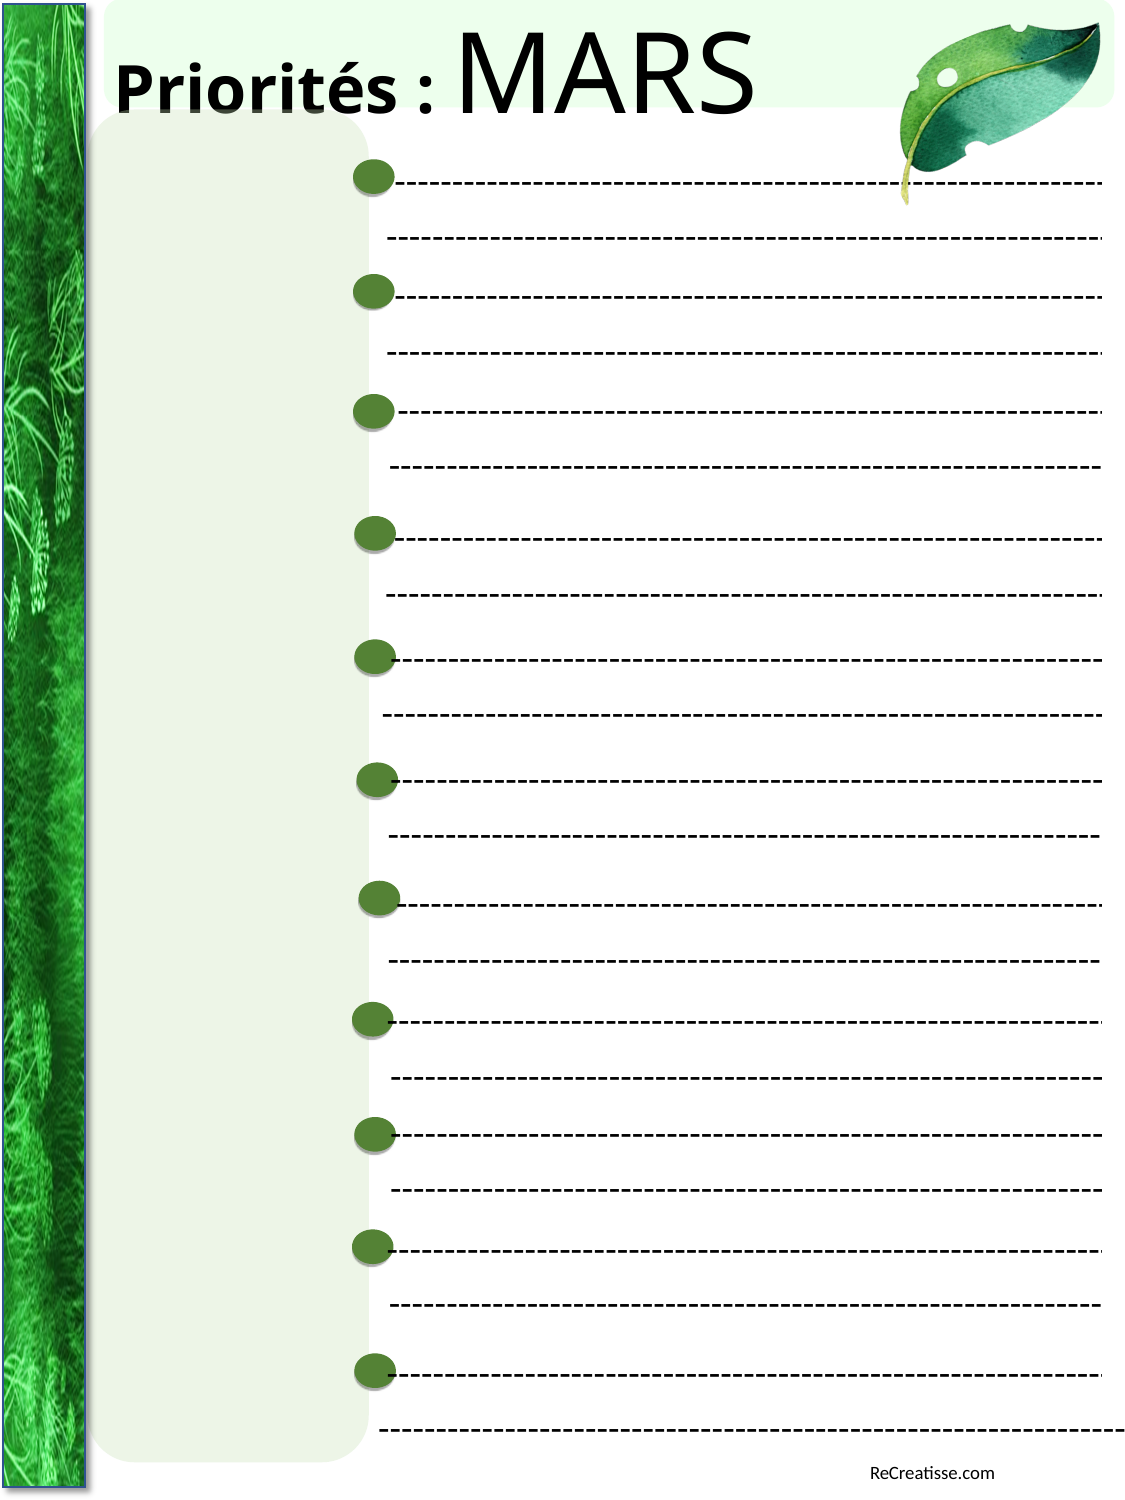

Priorités : MARS
--------------------------------------------------------------------------------------
--------------------------------------------------------------------------------------
--------------------------------------------------------------------------------------
--------------------------------------------------------------------------------------
--------------------------------------------------------------------------------------
--------------------------------------------------------------------------------------
--------------------------------------------------------------------------------------
--------------------------------------------------------------------------------------
--------------------------------------------------------------------------------------
--------------------------------------------------------------------------------------
--------------------------------------------------------------------------------------
--------------------------------------------------------------------------------------
--------------------------------------------------------------------------------------
--------------------------------------------------------------------------------------
--------------------------------------------------------------------------------------
--------------------------------------------------------------------------------------
--------------------------------------------------------------------------------------
--------------------------------------------------------------------------------------
--------------------------------------------------------------------------------------
--------------------------------------------------------------------------------------
--------------------------------------------------------------------------------------
--------------------------------------------------------------------------------------
ReCreatisse.com